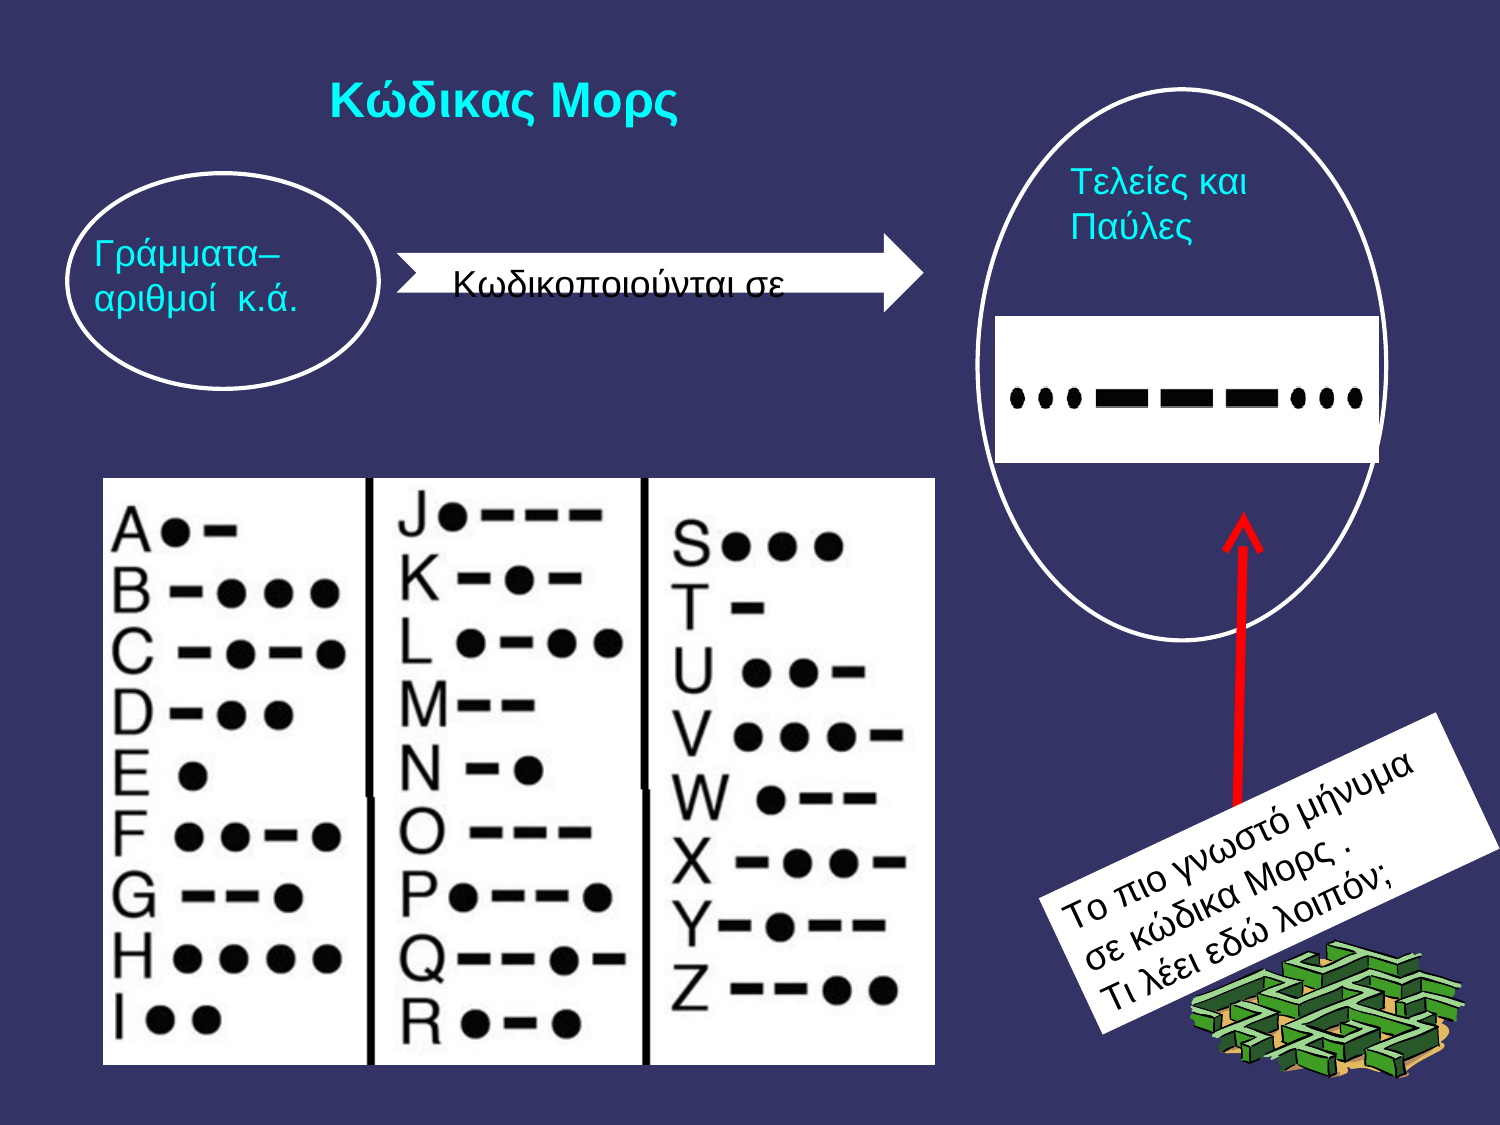

Κώδικας Μορς
Τελείες και Παύλες
Γράμματα– αριθμοί κ.ά.
 Κωδικοποιούνται σε
Το πιο γνωστό μήνυμα σε κώδικα Μορς .
Τι λέει εδώ λοιπόν;